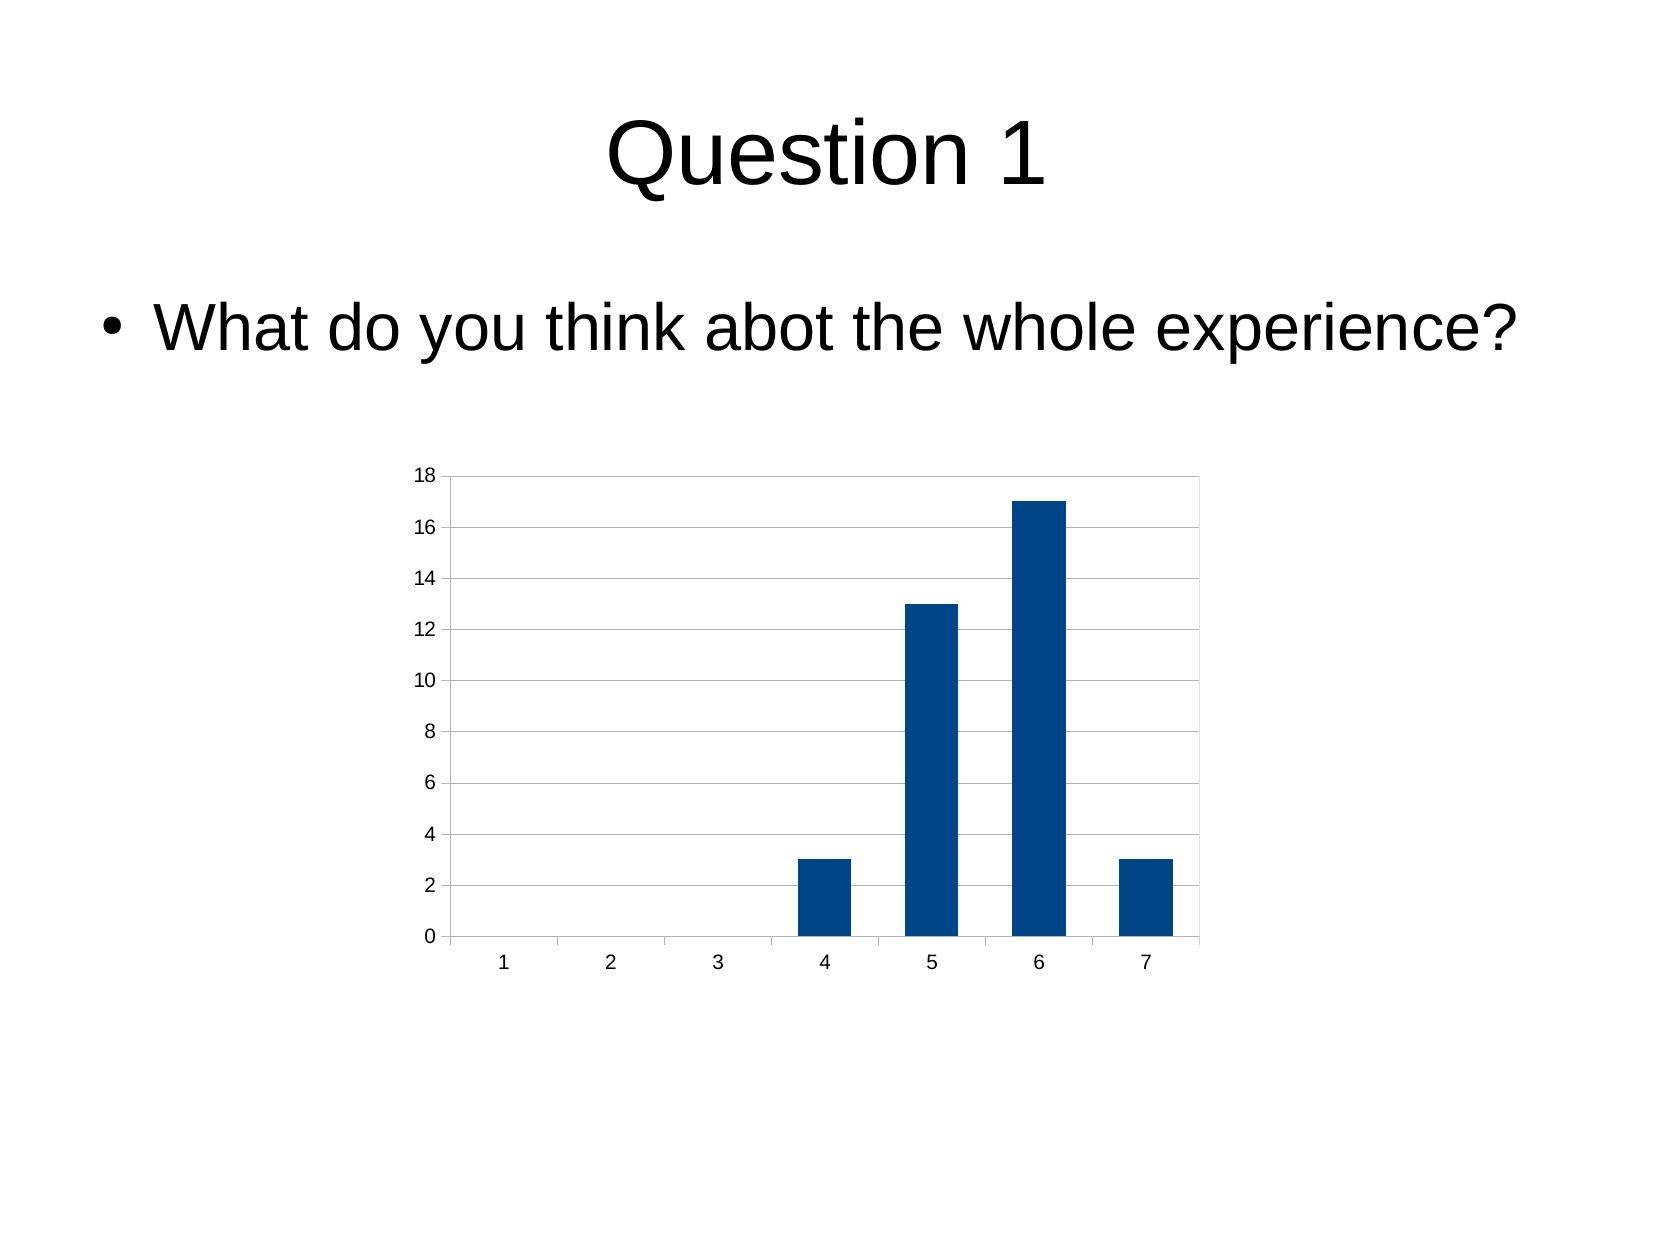

# Question 1
What do you think abot the whole experience?